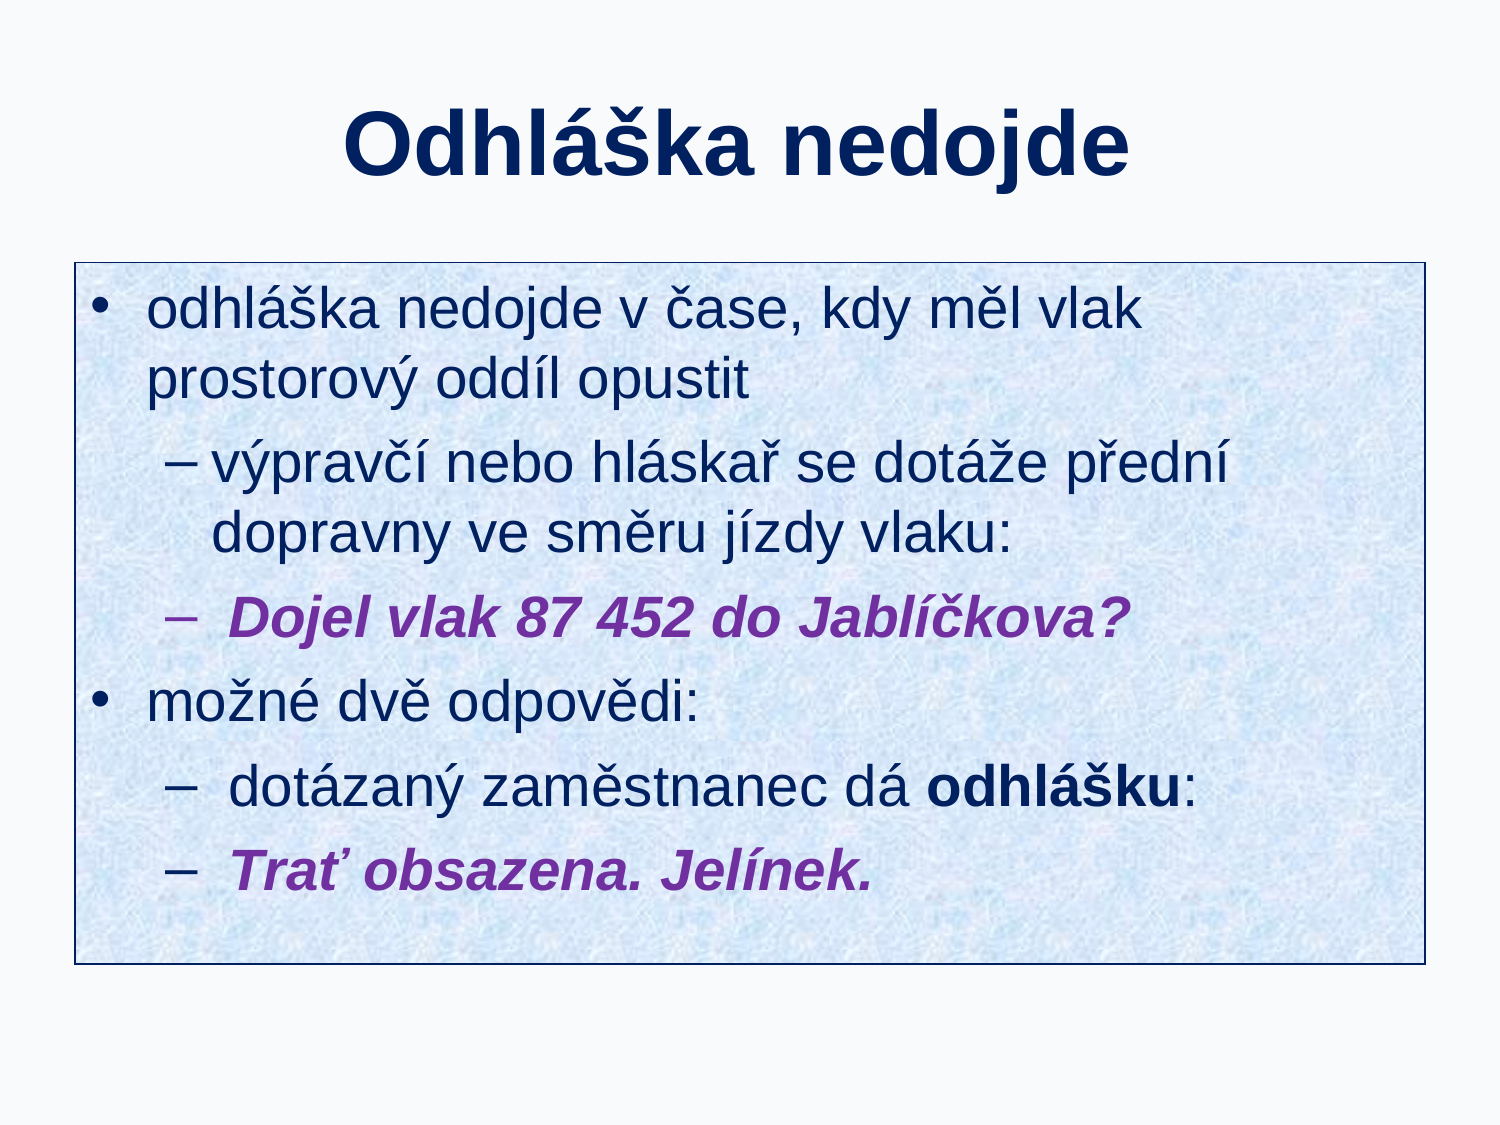

# Odhláška nedojde
odhláška nedojde v čase, kdy měl vlak prostorový oddíl opustit
výpravčí nebo hláskař se dotáže přední dopravny ve směru jízdy vlaku:
 Dojel vlak 87 452 do Jablíčkova?
možné dvě odpovědi:
 dotázaný zaměstnanec dá odhlášku:
 Trať obsazena. Jelínek.